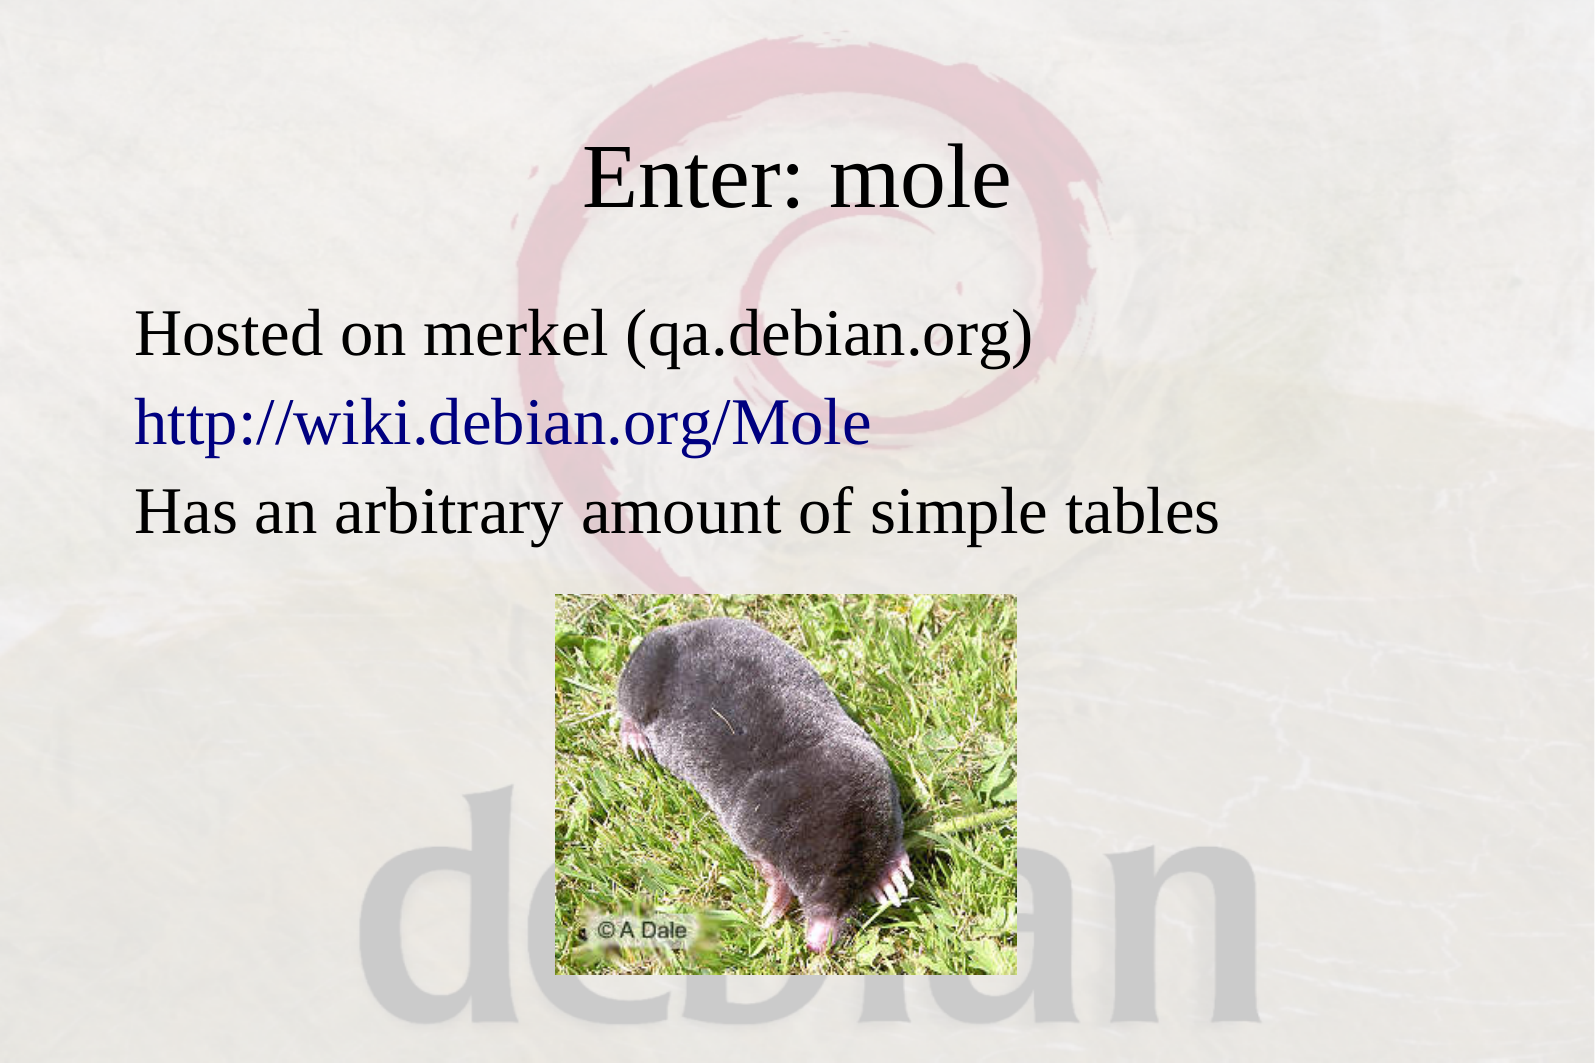

# Enter: mole
Hosted on merkel (qa.debian.org)
http://wiki.debian.org/Mole
Has an arbitrary amount of simple tables